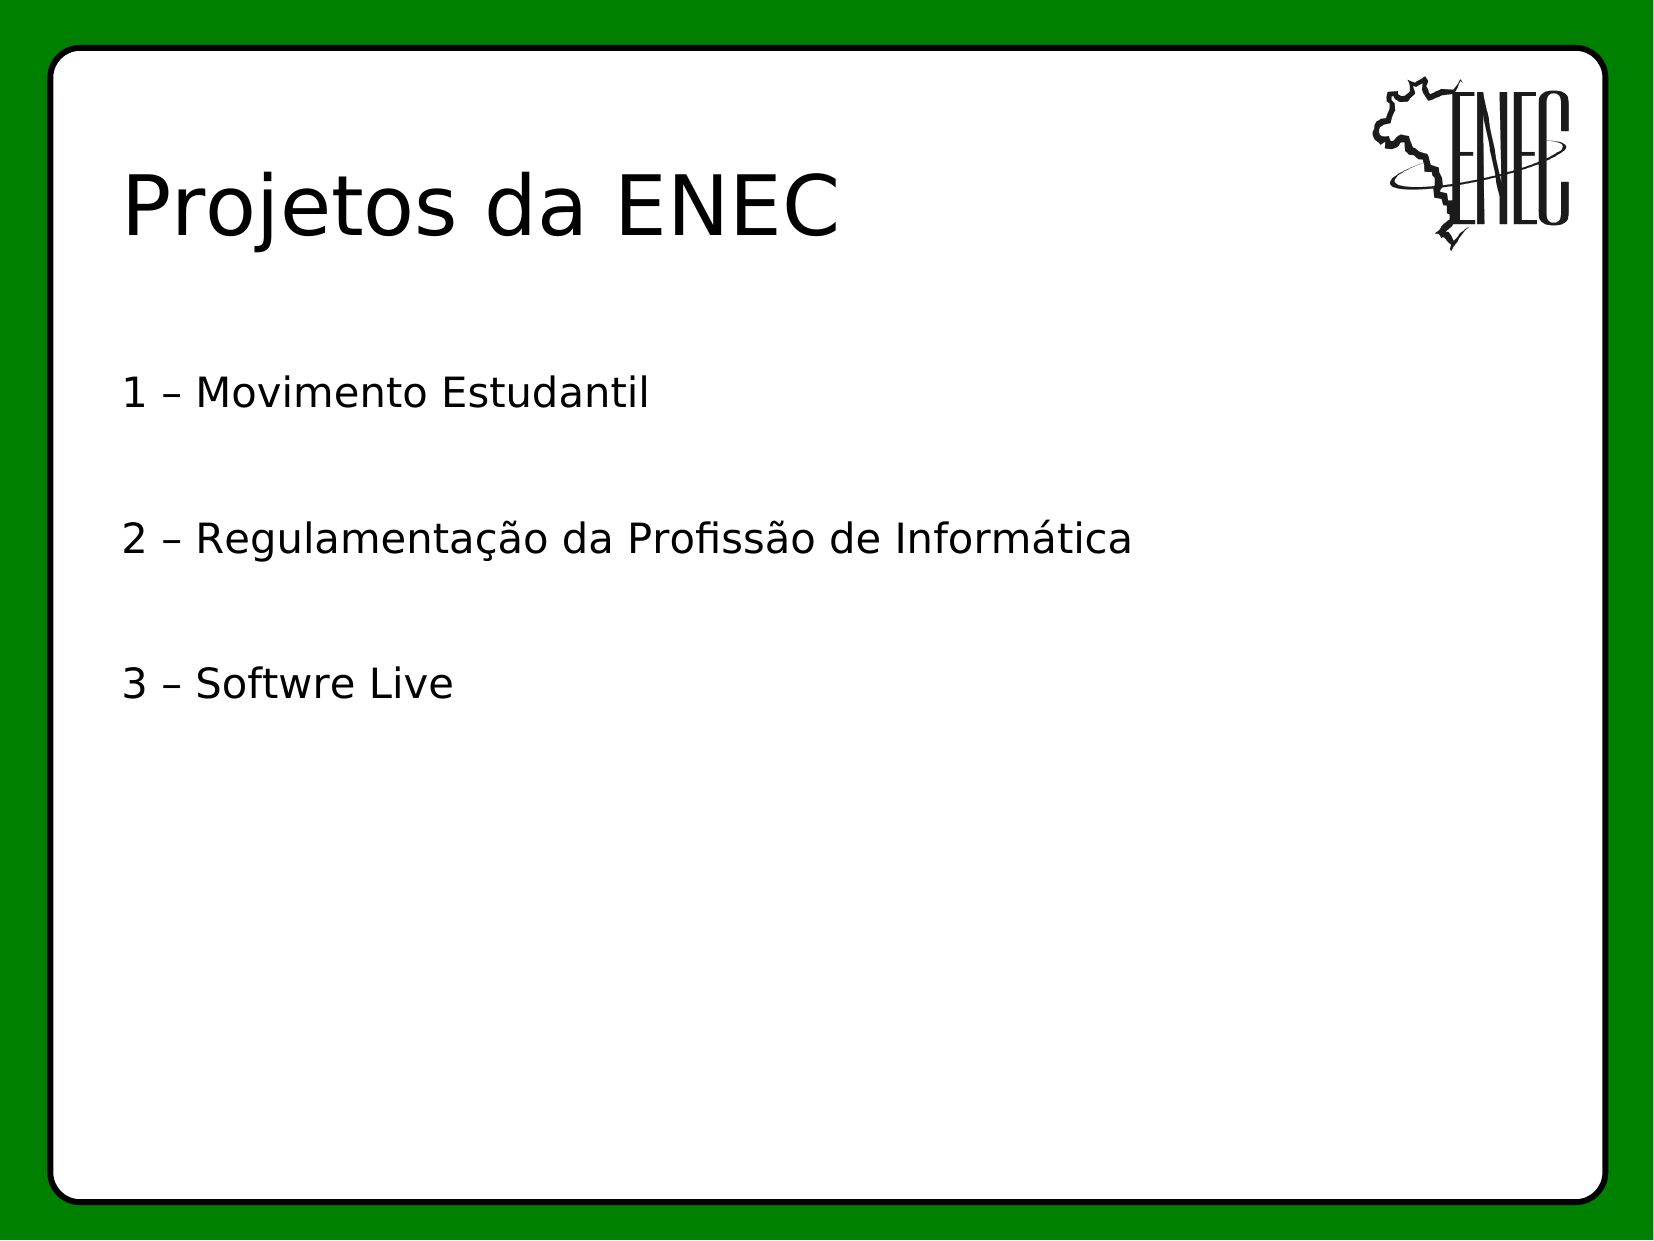

# Projetos da ENEC
1 – Movimento Estudantil
2 – Regulamentação da Profissão de Informática
3 – Softwre Live